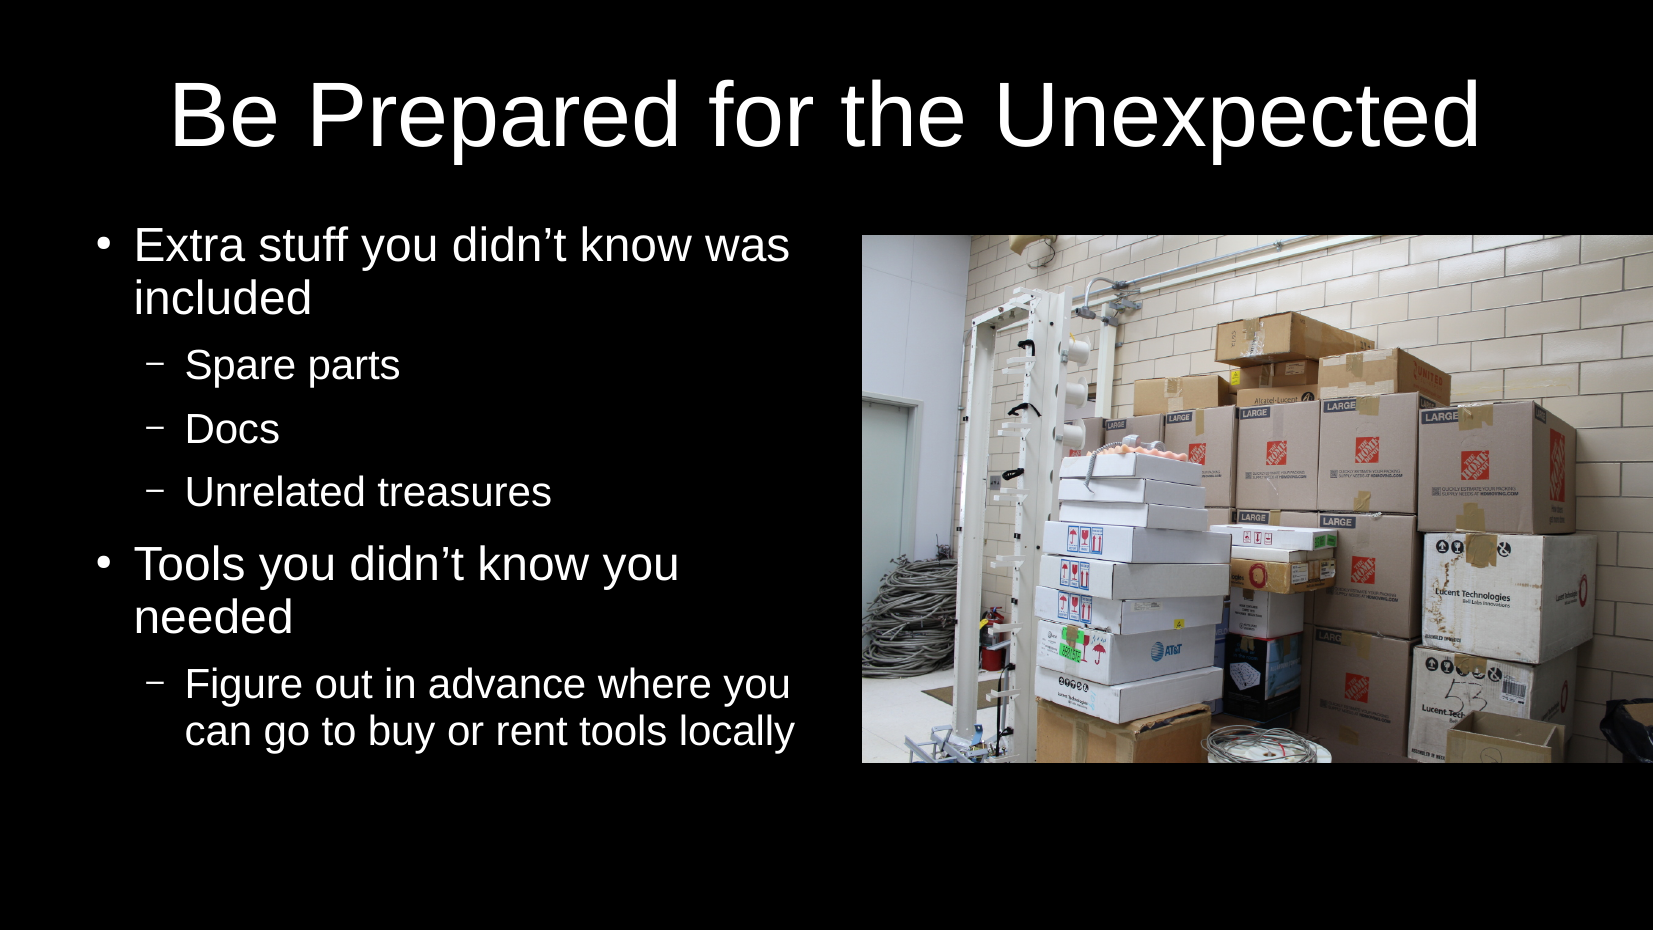

# Be Prepared for the Unexpected
Extra stuff you didn’t know was included
Spare parts
Docs
Unrelated treasures
Tools you didn’t know you needed
Figure out in advance where you can go to buy or rent tools locally